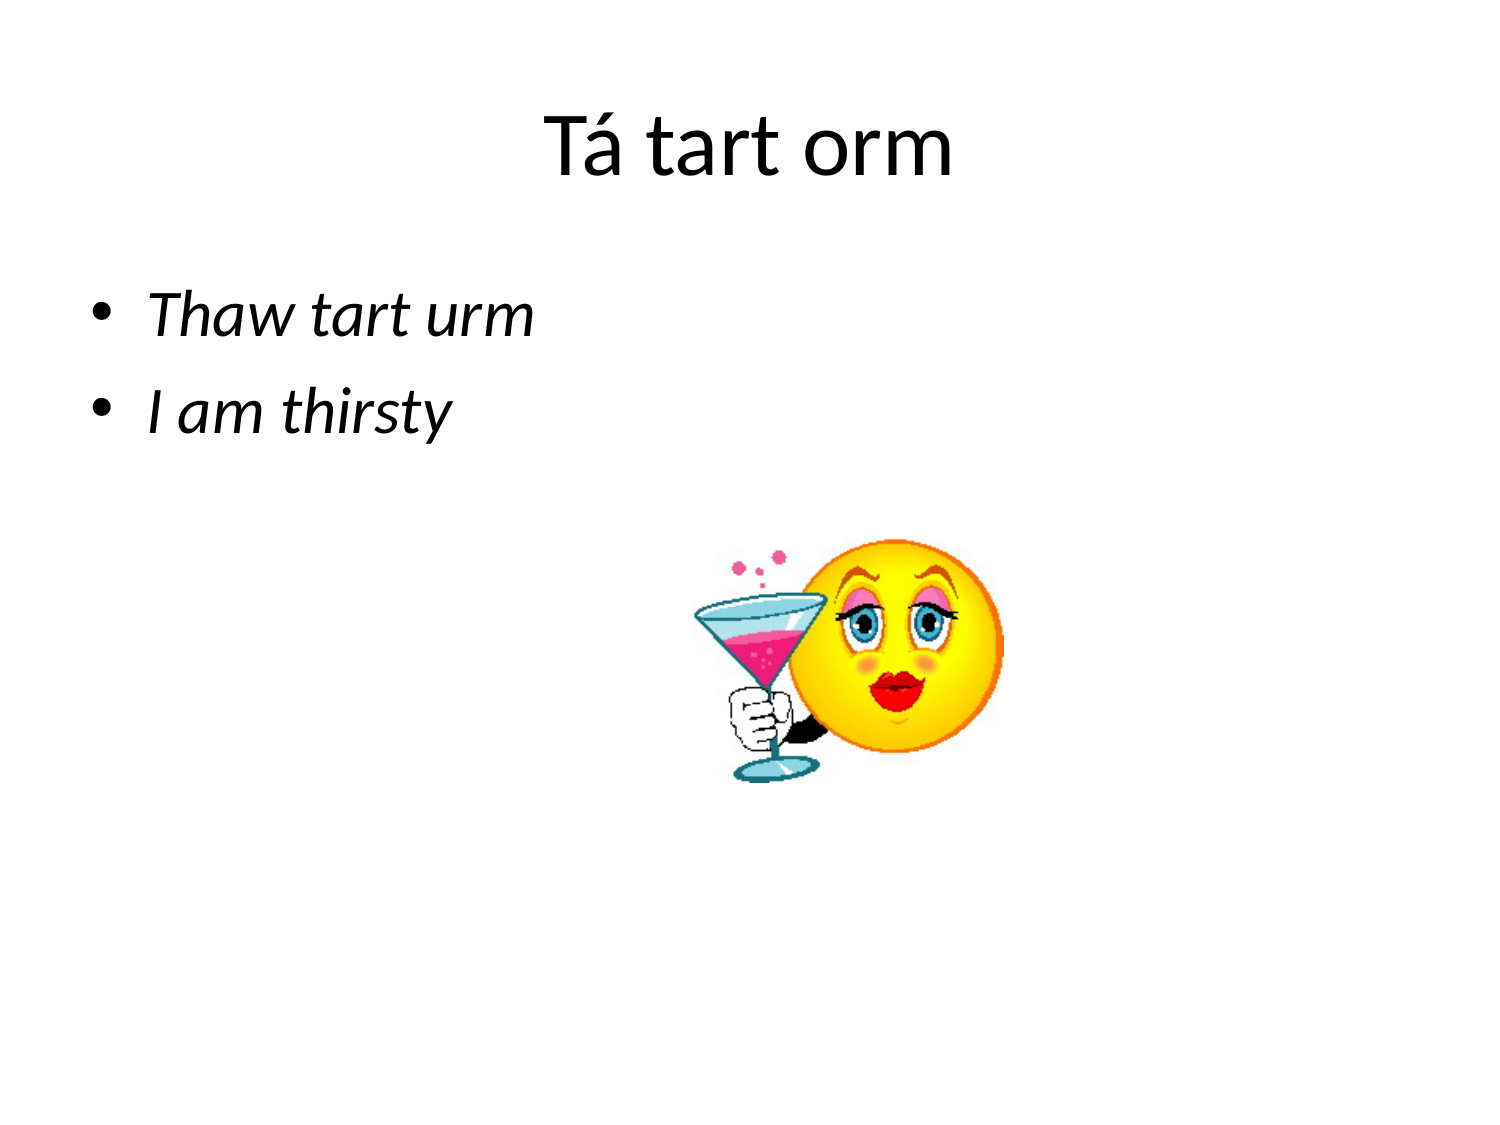

# Tá tart orm
Thaw tart urm
I am thirsty